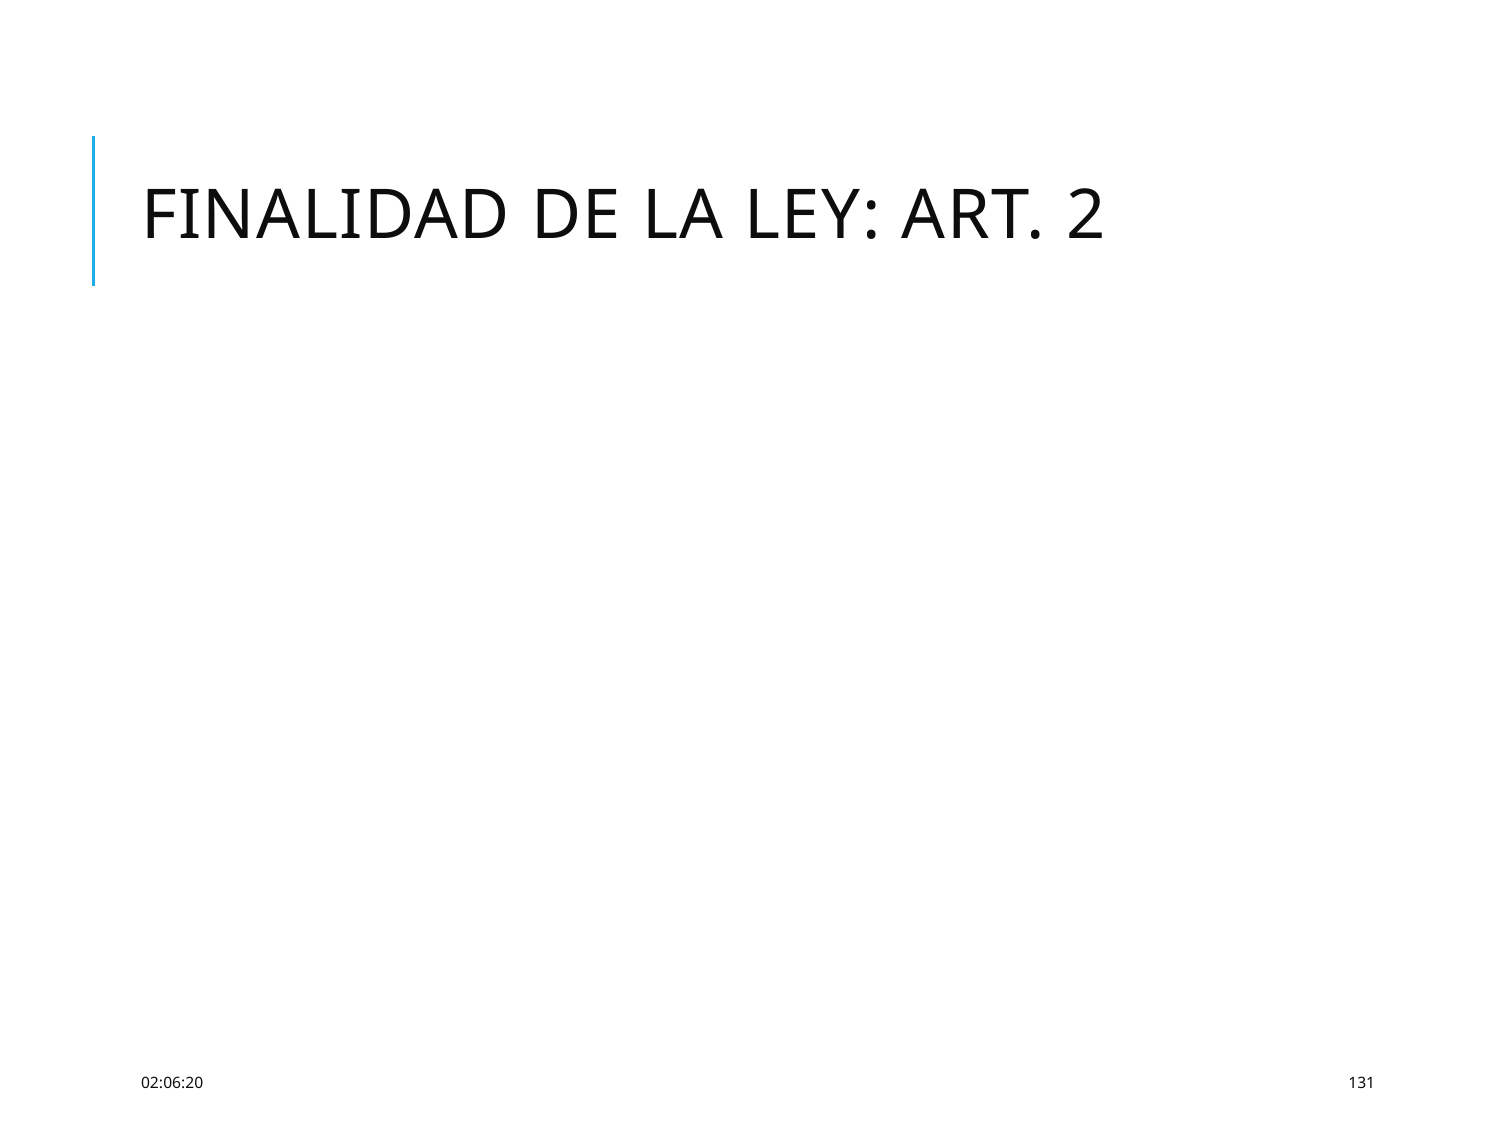

# Finalidad de la ley: art. 2
02:48:06